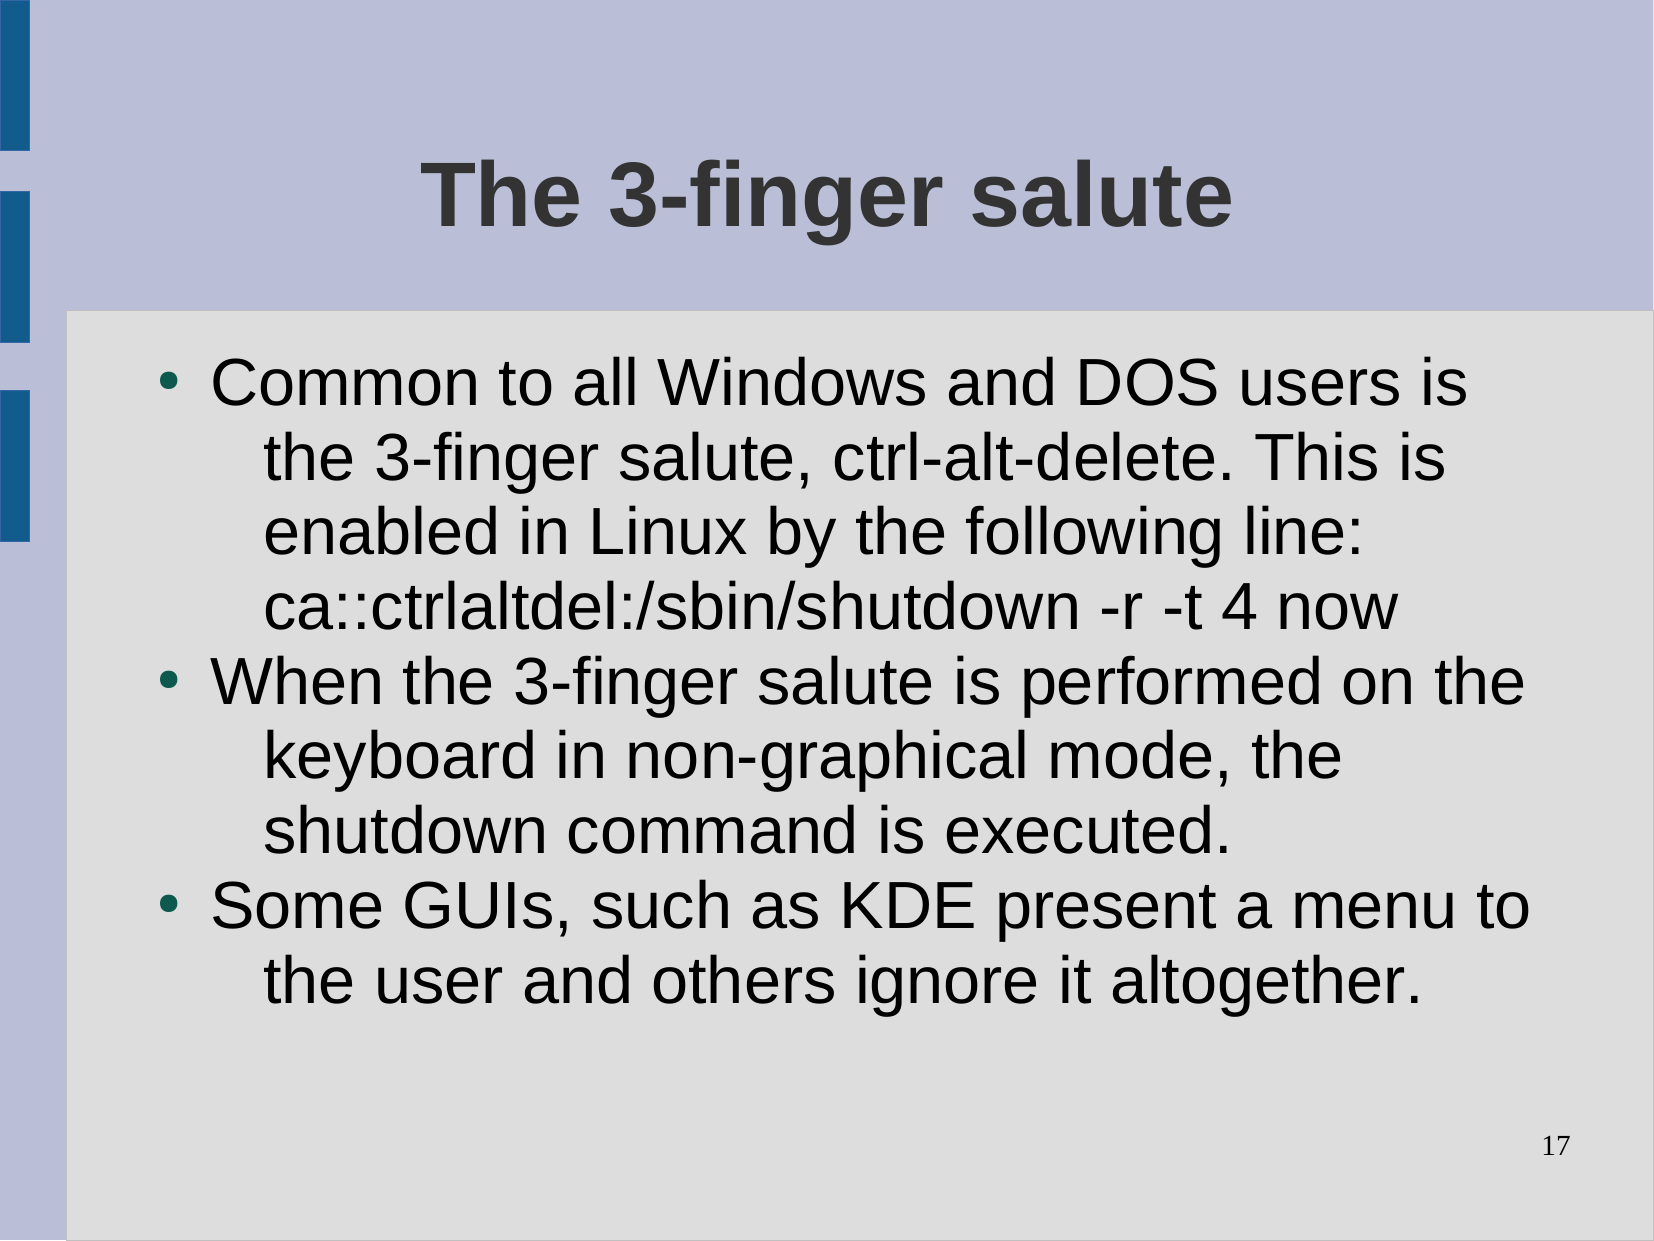

# The 3-finger salute
Common to all Windows and DOS users is the 3-finger salute, ctrl-alt-delete. This is enabled in Linux by the following line:
ca::ctrlaltdel:/sbin/shutdown -r -t 4 now
When the 3-finger salute is performed on the keyboard in non-graphical mode, the shutdown command is executed.
Some GUIs, such as KDE present a menu to the user and others ignore it altogether.
17